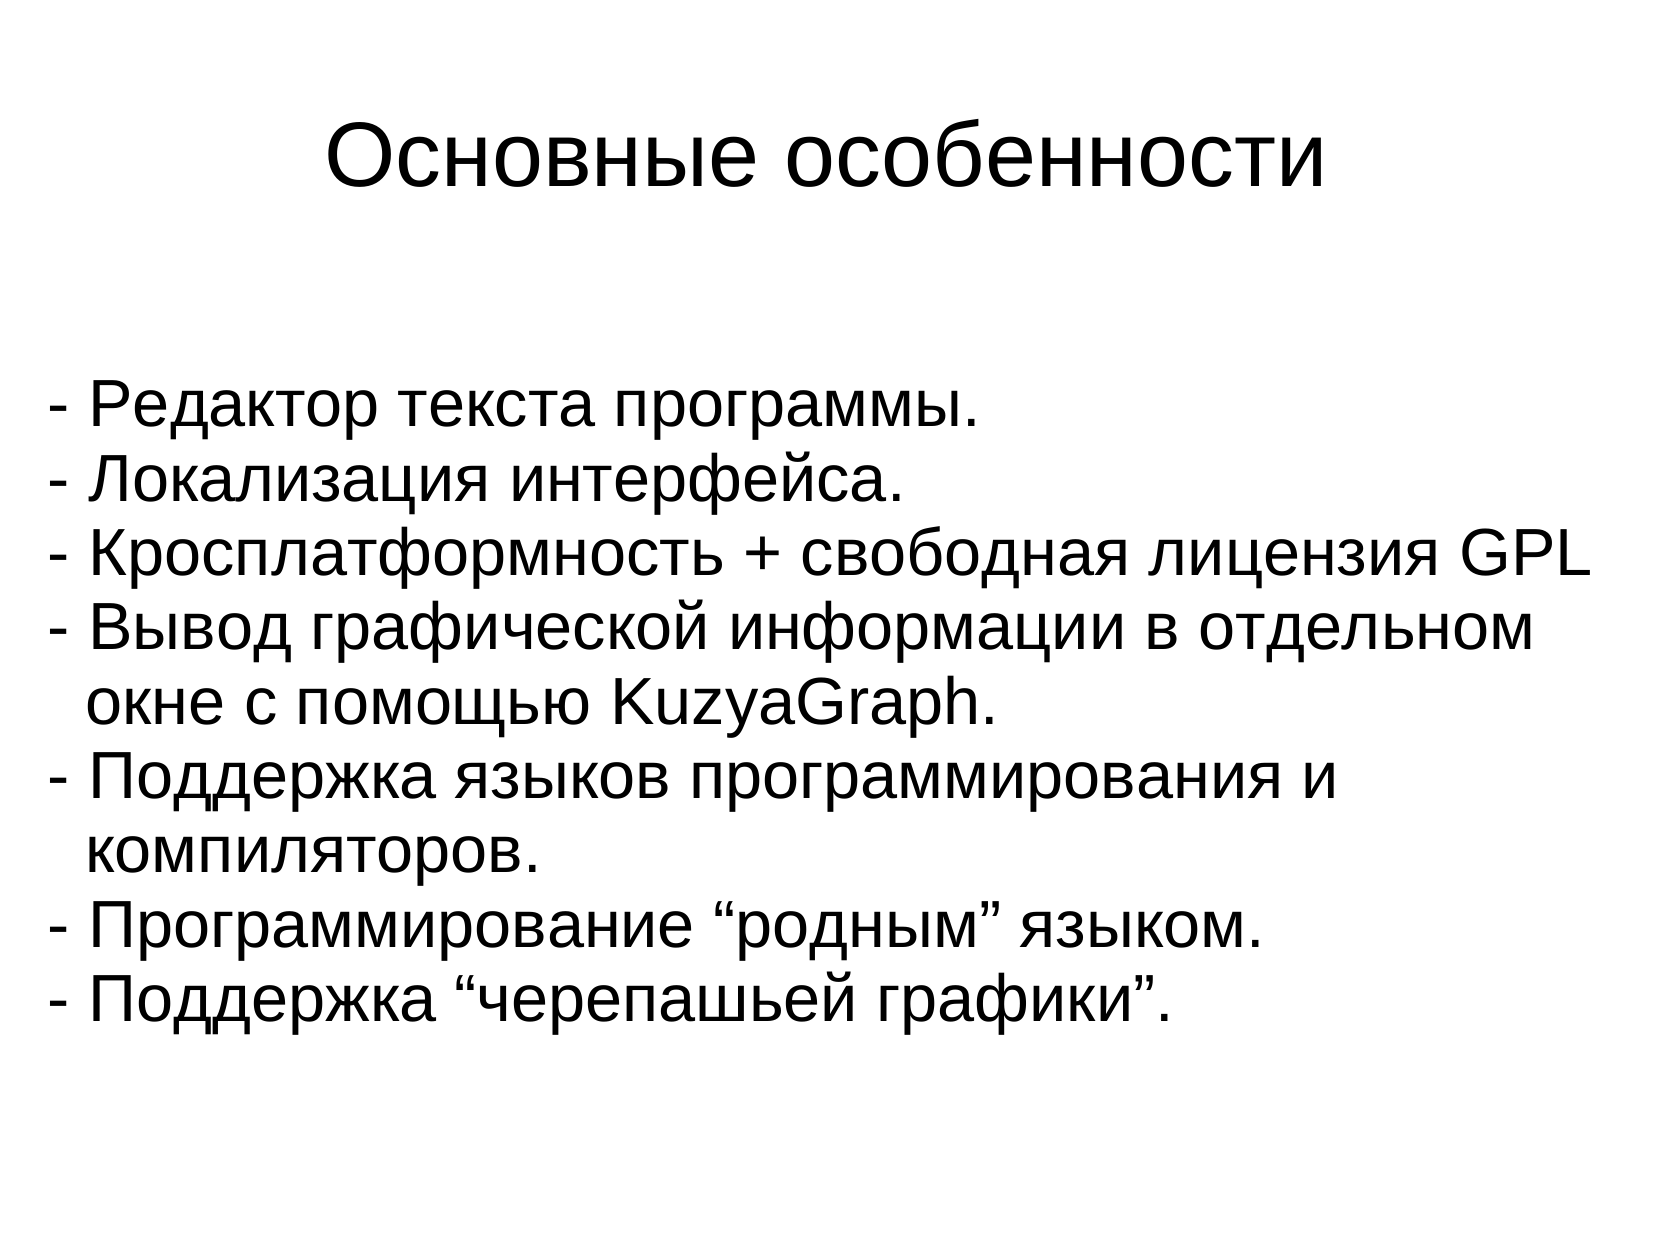

# Основные особенности
 - Редактор текста программы.
 - Локализация интерфейса.
 - Кросплатформность + свободная лицензия GPL
 - Вывод графической информации в отдельном окне с помощью KuzyaGraph.
 - Поддержка языков программирования и компиляторов.
 - Программирование “родным” языком.
 - Поддержка “черепашьей графики”.